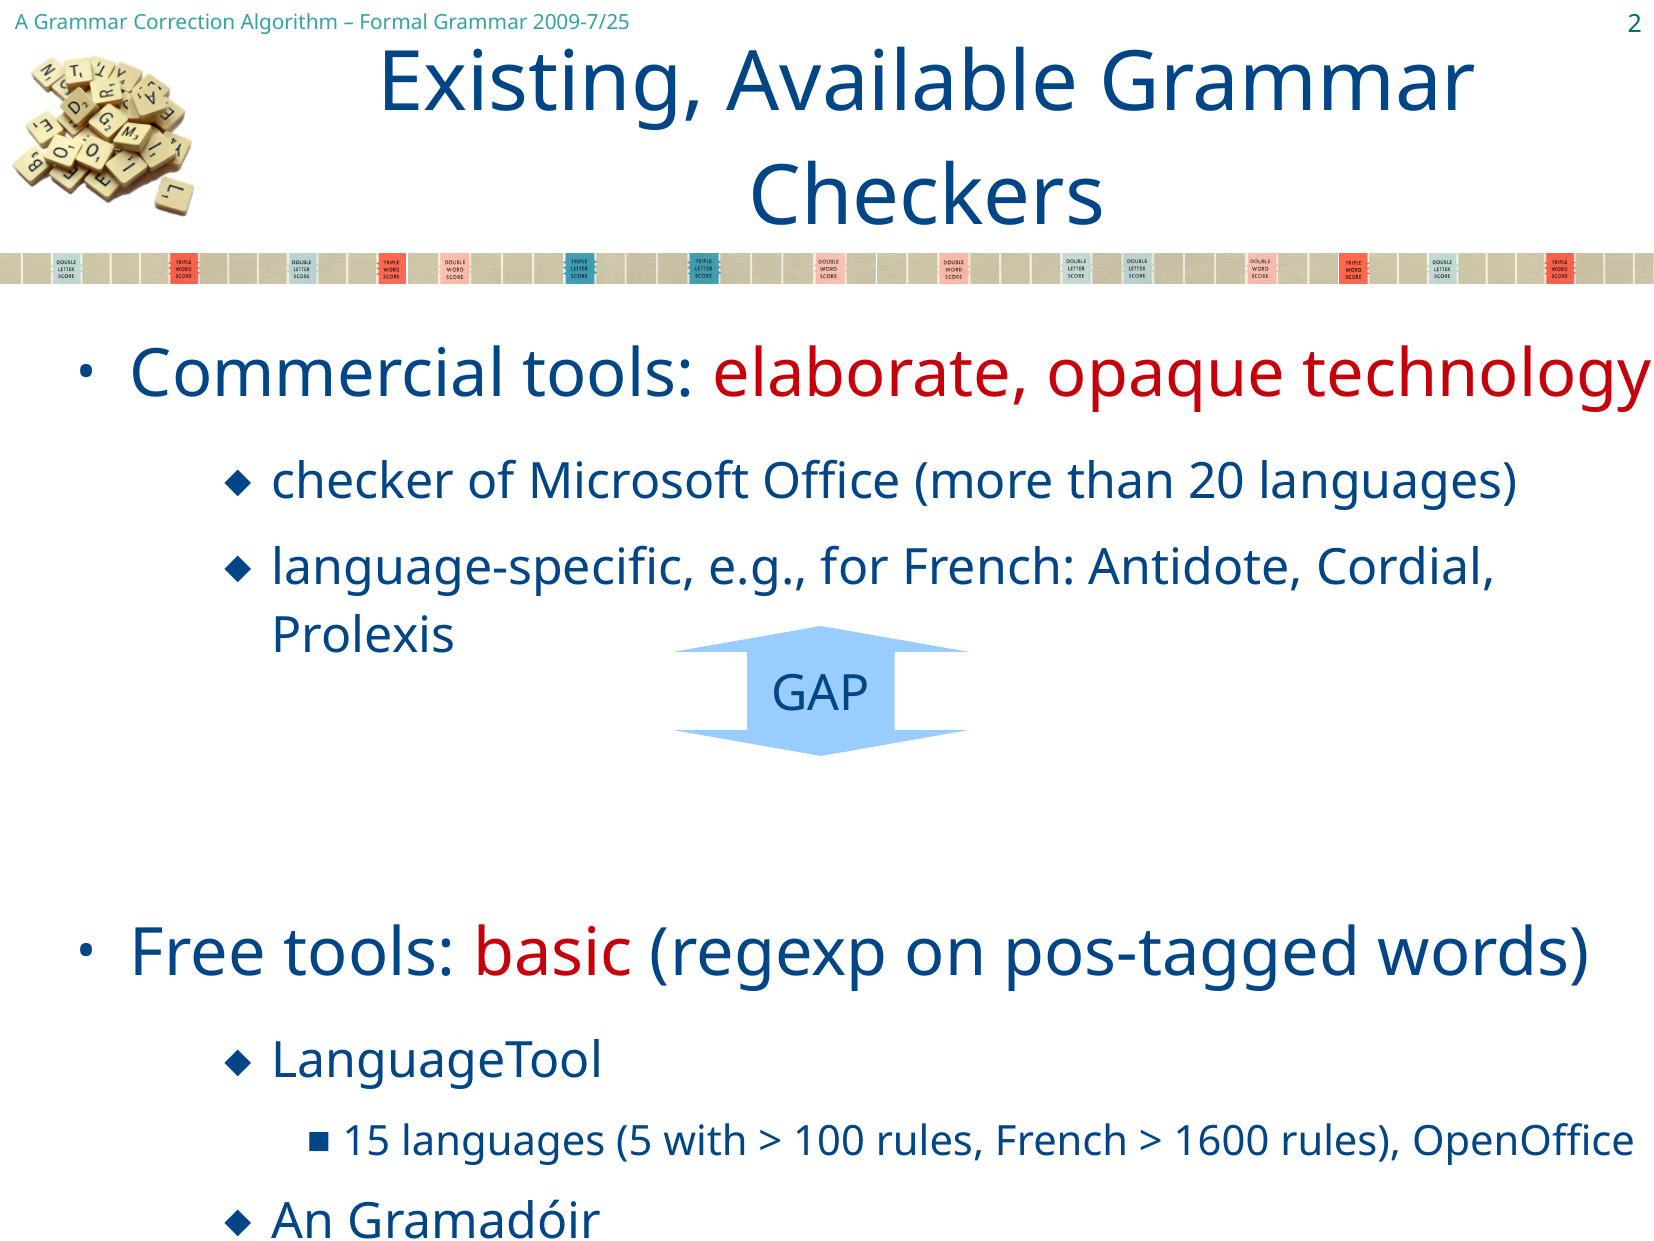

2
# Existing, Available Grammar Checkers
Commercial tools: elaborate, opaque technology
checker of Microsoft Office (more than 20 languages)
language-specific, e.g., for French: Antidote, Cordial, Prolexis
Free tools: basic (regexp on pos-tagged words)
LanguageTool
15 languages (5 with > 100 rules, French > 1600 rules), OpenOffice
An Gramadóir
14 languages, focus on languages with little computational resources
GAP